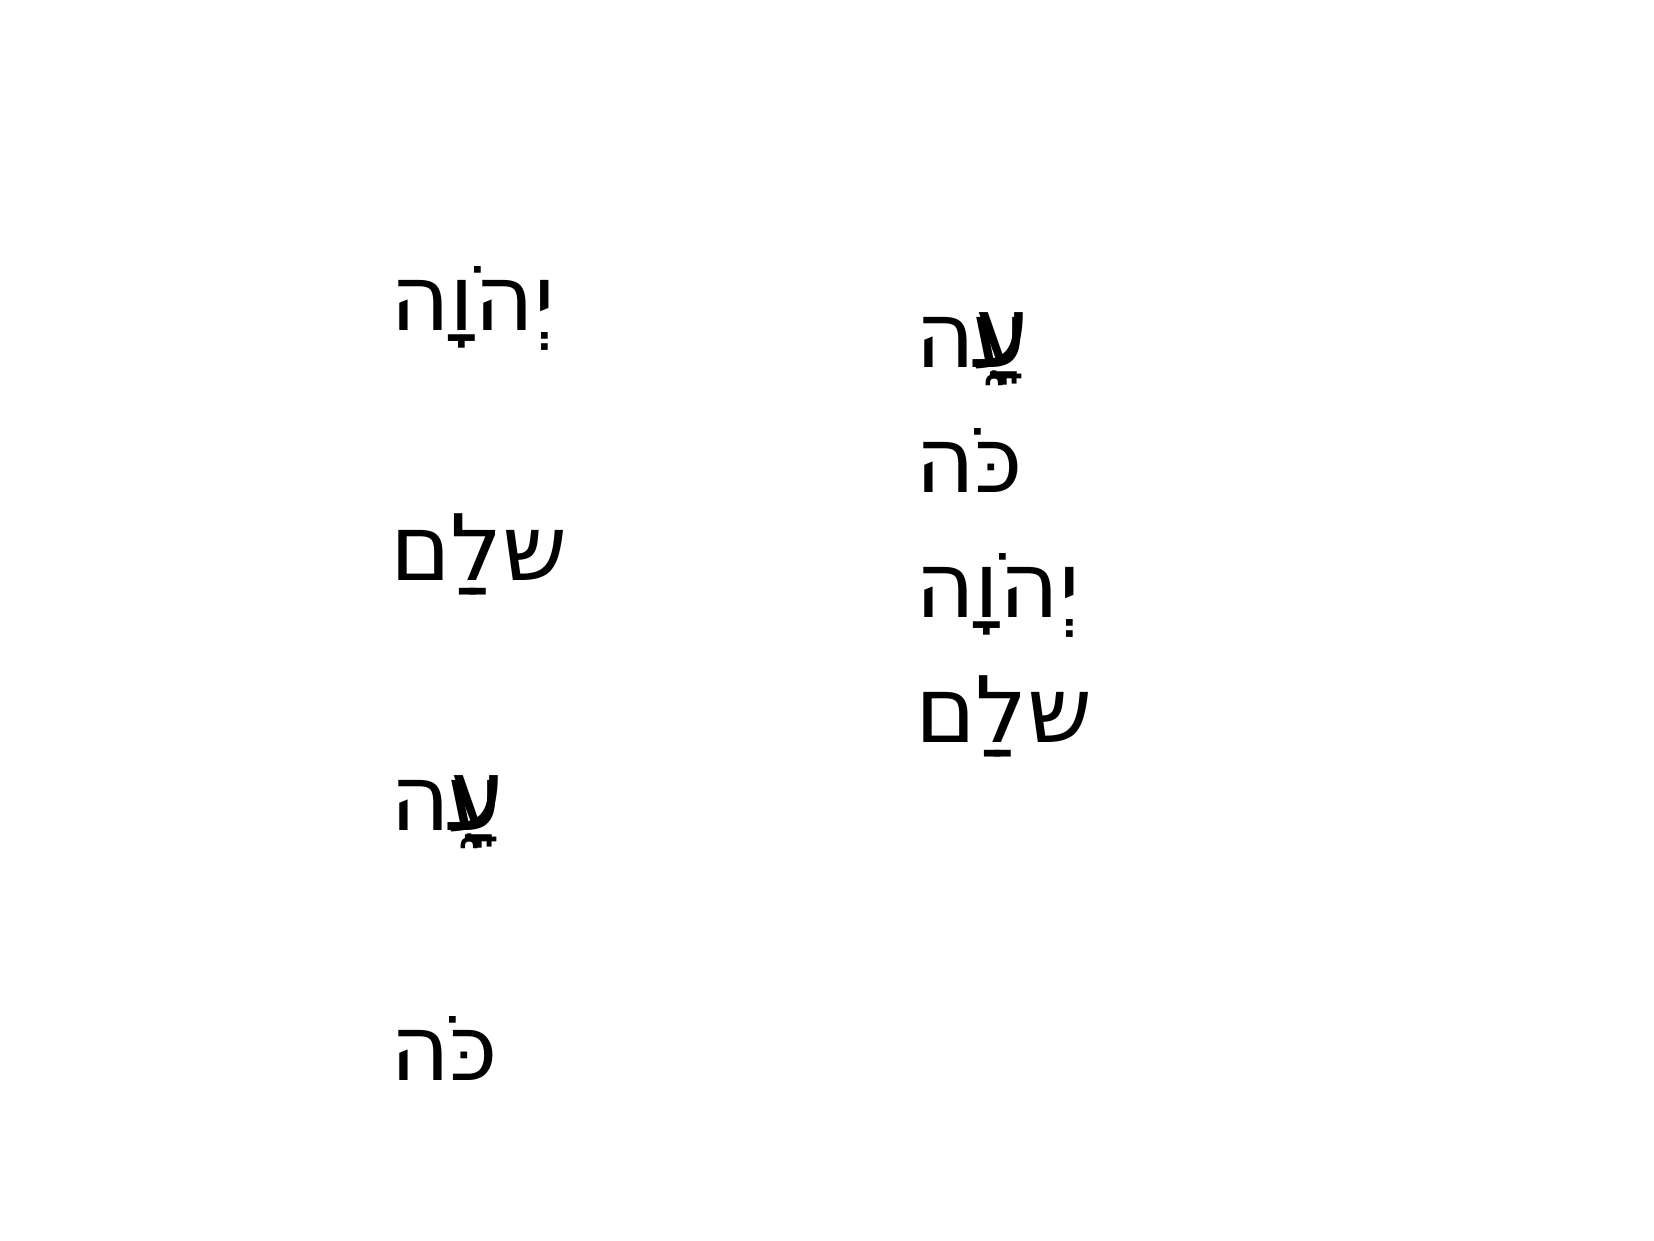

יְהֹוָה
שלִַם
עָ֑ה
כֹּה
עָ֑ה
כֹּה
יְהֹוָה
שלִַם